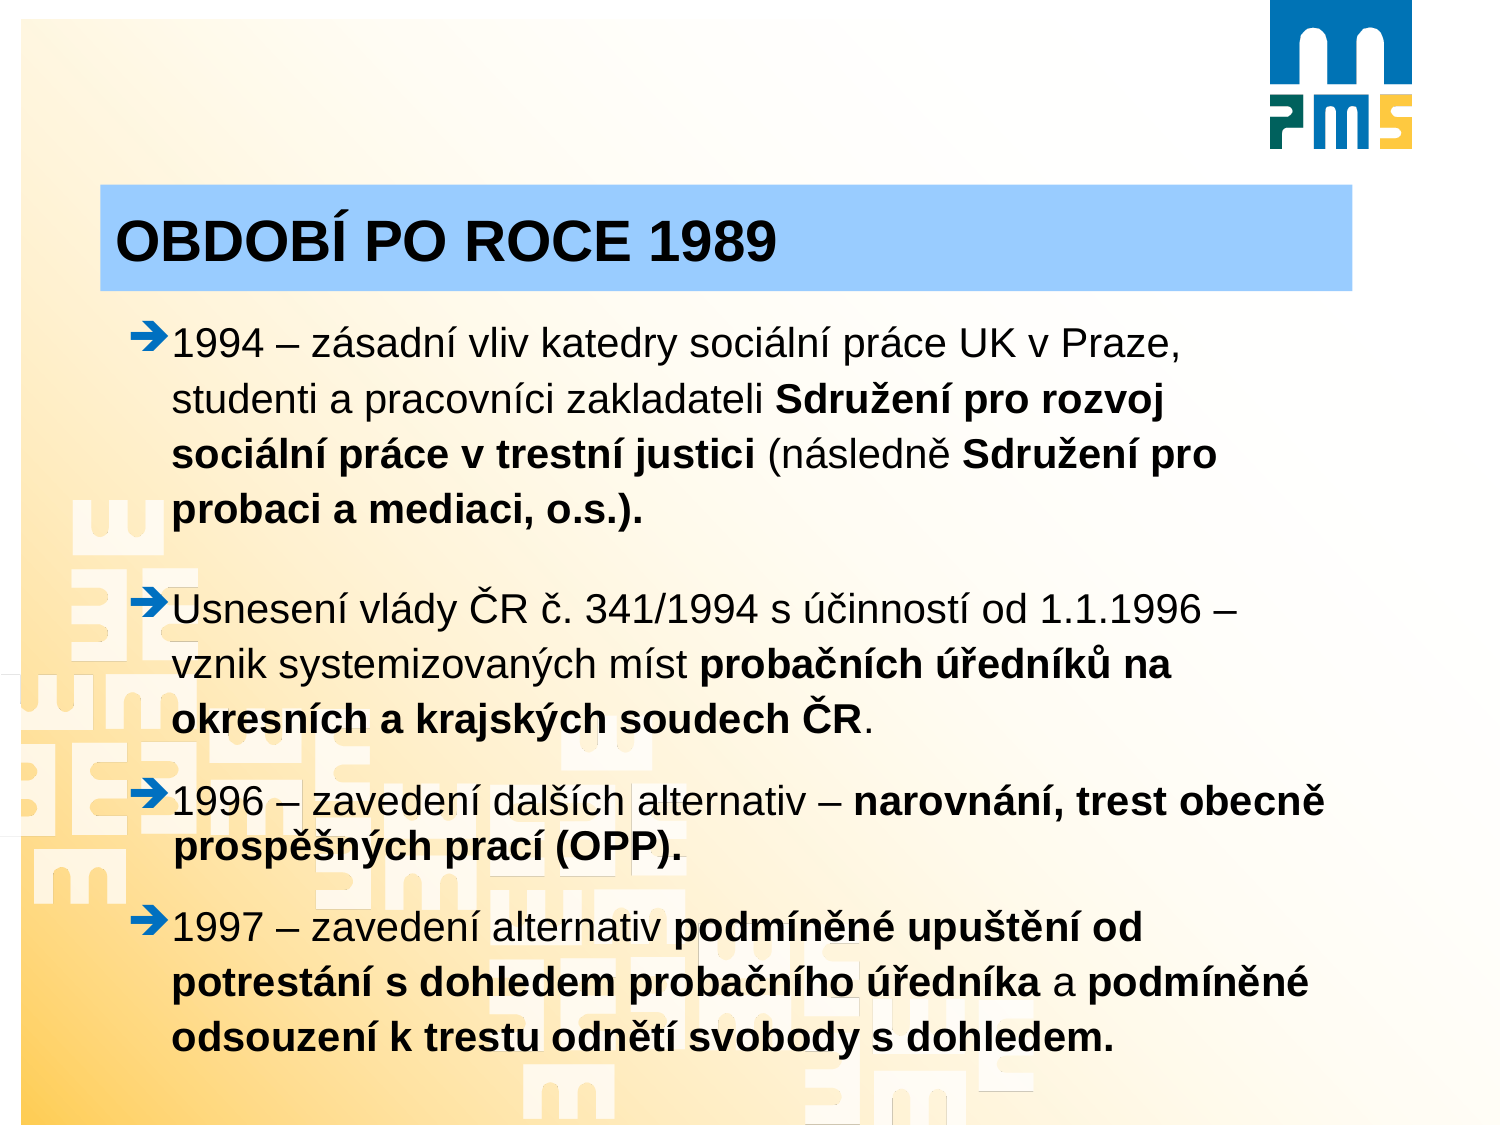

OBDOBÍ PO ROCE 1989
# 1994 – zásadní vliv katedry sociální práce UK v Praze,
studenti a pracovníci zakladateli Sdružení pro rozvoj
sociální práce v trestní justici (následně Sdružení pro
probaci a mediaci, o.s.).
Usnesení vlády ČR č. 341/1994 s účinností od 1.1.1996 –
vznik systemizovaných míst probačních úředníků na
okresních a krajských soudech ČR.
1996 – zavedení dalších alternativ – narovnání, trest obecně prospěšných prací (OPP).
1997 – zavedení alternativ podmíněné upuštění od
potrestání s dohledem probačního úředníka a podmíněné
odsouzení k trestu odnětí svobody s dohledem.